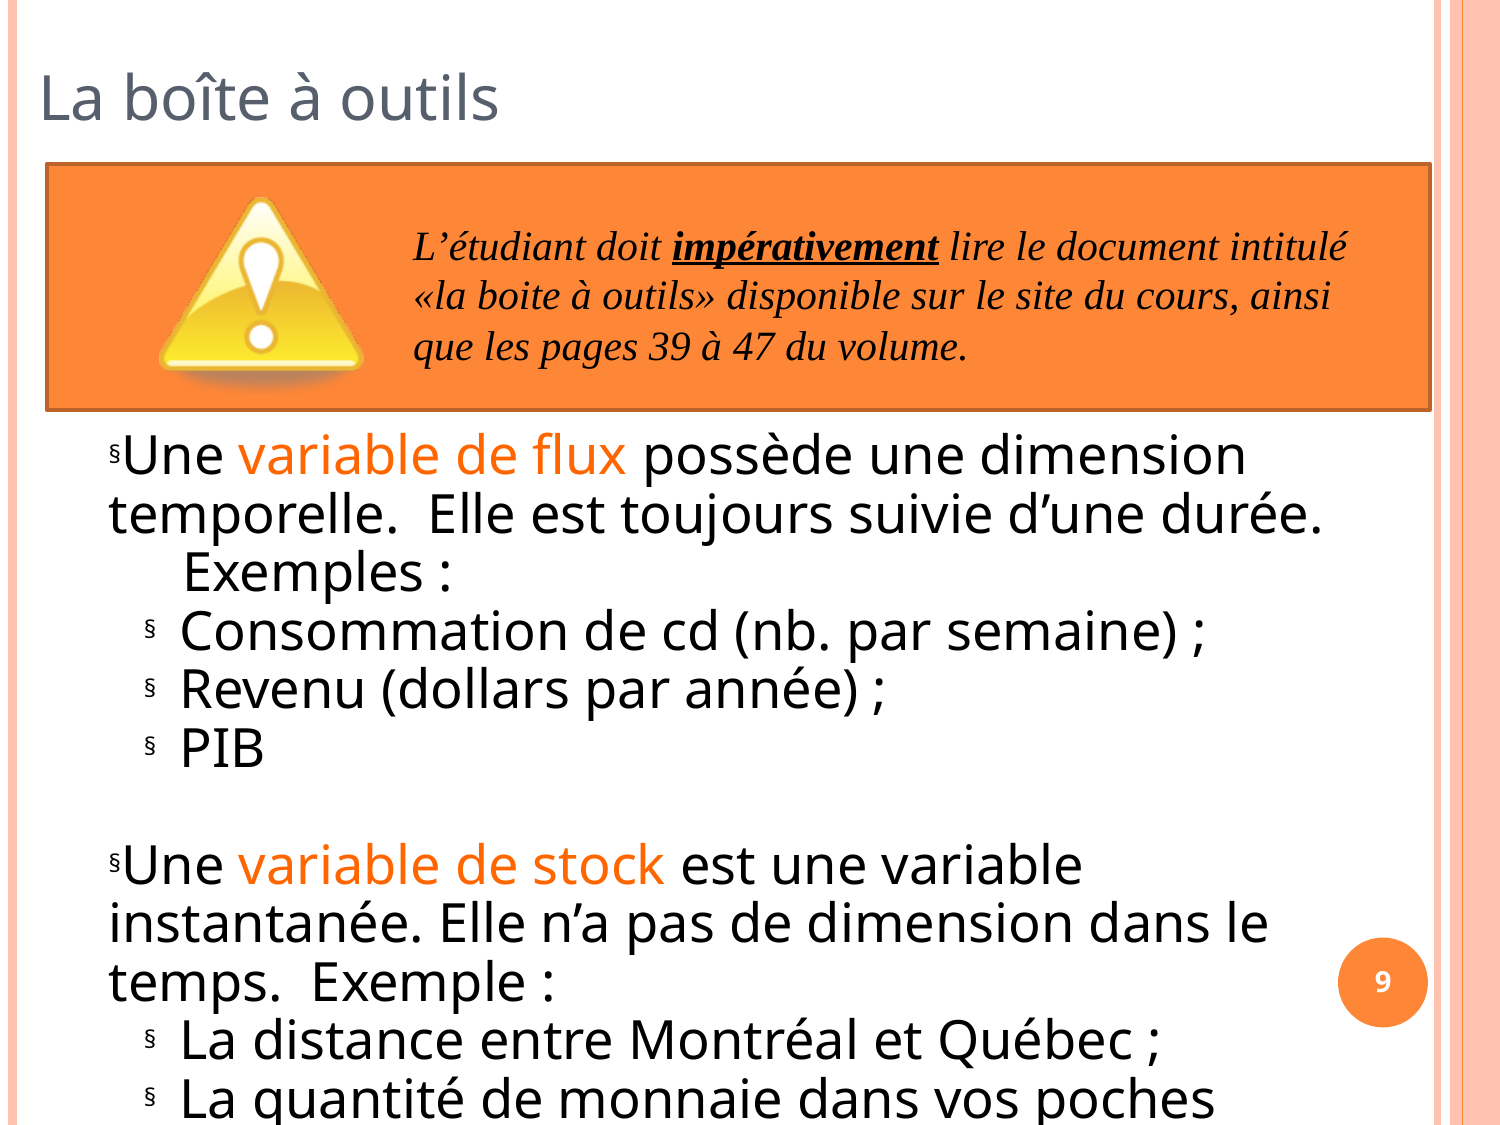

La boîte à outils
L’étudiant doit impérativement lire le document intitulé «la boite à outils» disponible sur le site du cours, ainsi que les pages 39 à 47 du volume.
Une variable de flux possède une dimension temporelle. Elle est toujours suivie d’une durée.
	Exemples :
Consommation de cd (nb. par semaine) ;
Revenu (dollars par année) ;
PIB
Une variable de stock est une variable instantanée. Elle n’a pas de dimension dans le temps. Exemple :
La distance entre Montréal et Québec ;
La quantité de monnaie dans vos poches